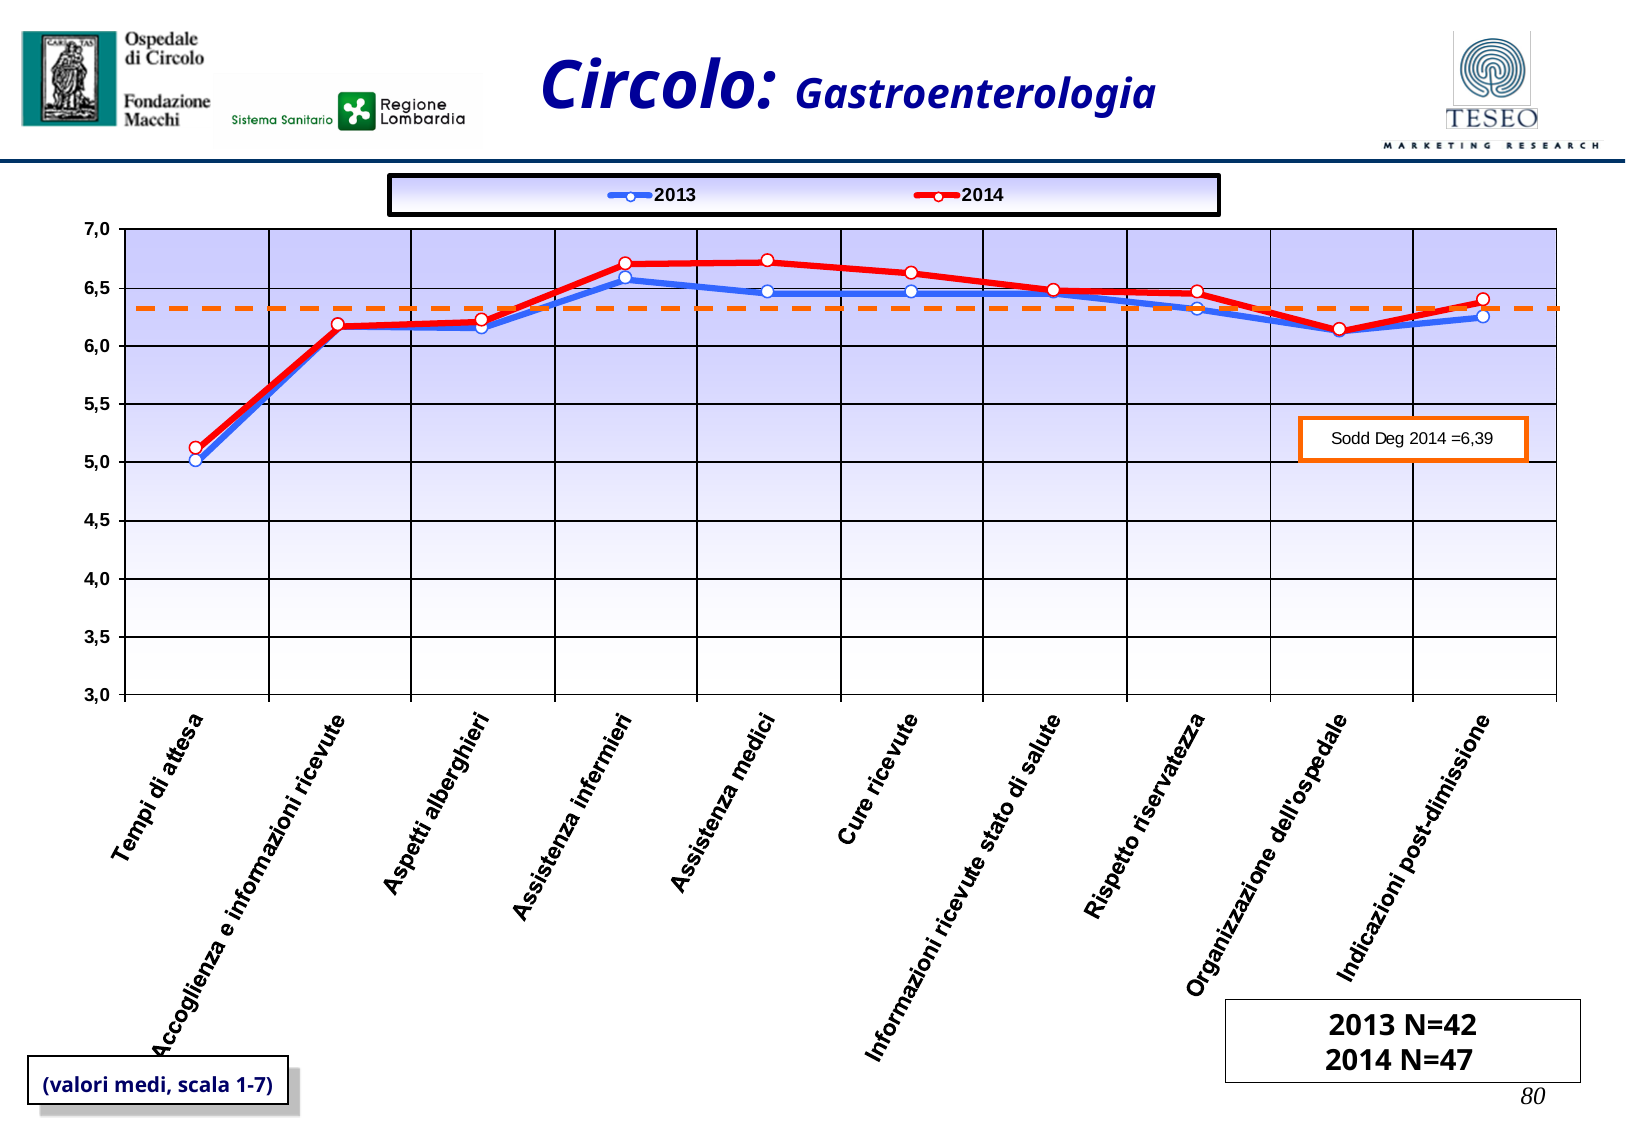

Circolo: Gastroenterologia
2013 N=42
2014 N=47
(valori medi, scala 1-7)